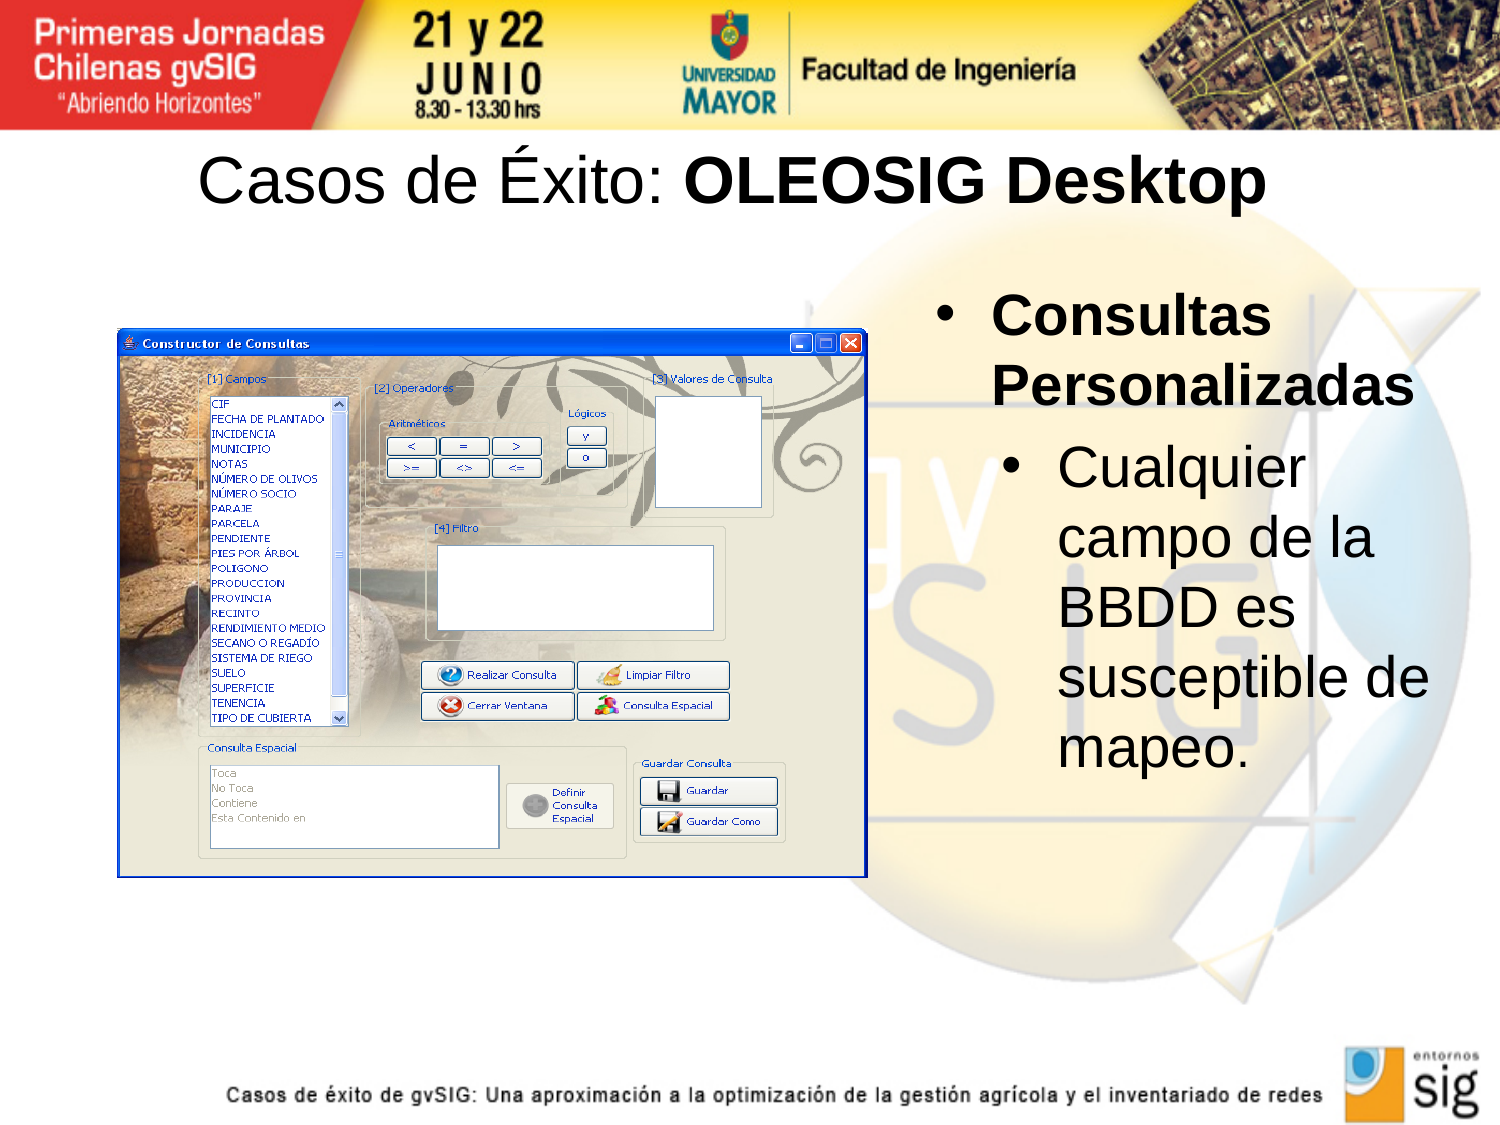

# Casos de Éxito: OLEOSIG Desktop
Consultas Personalizadas
Cualquier campo de la BBDD es susceptible de mapeo.